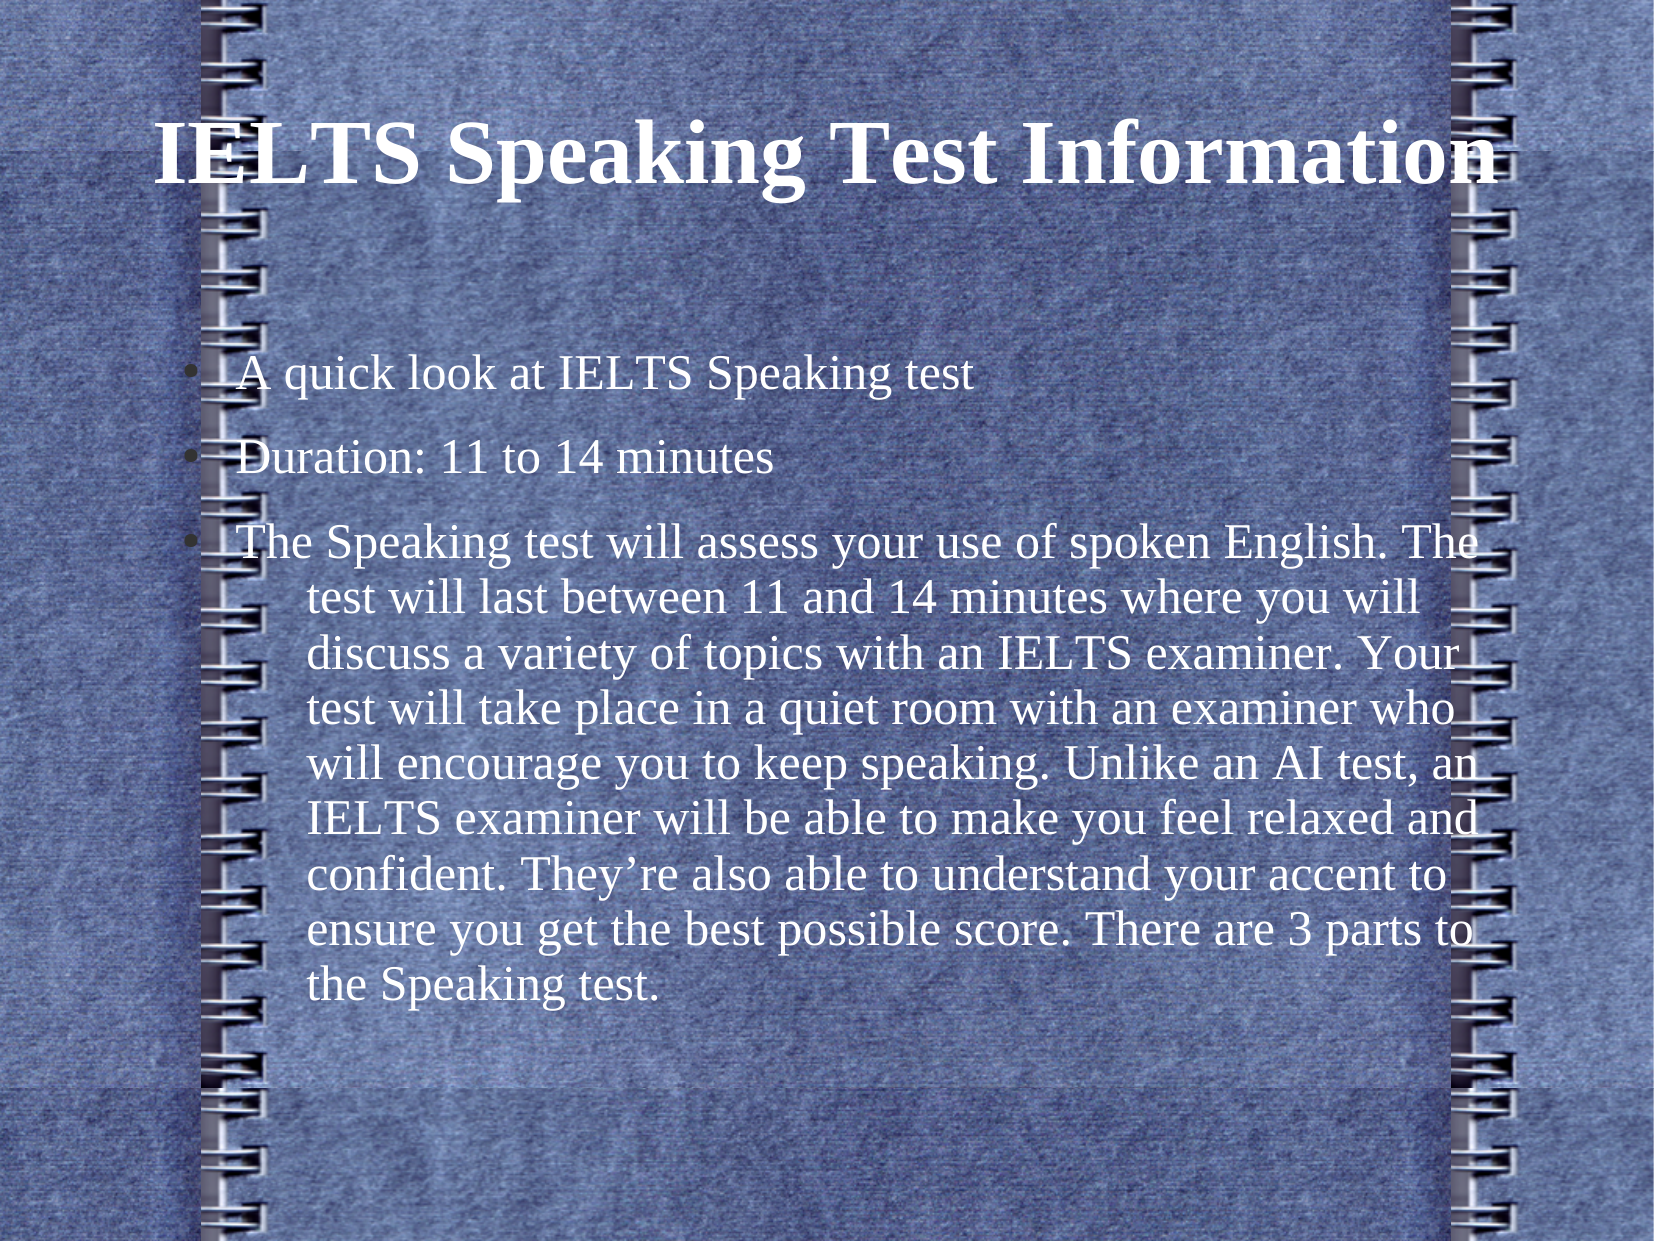

# IELTS Speaking Test Information
A quick look at IELTS Speaking test
Duration: 11 to 14 minutes
The Speaking test will assess your use of spoken English. The test will last between 11 and 14 minutes where you will discuss a variety of topics with an IELTS examiner. Your test will take place in a quiet room with an examiner who will encourage you to keep speaking. Unlike an AI test, an IELTS examiner will be able to make you feel relaxed and confident. They’re also able to understand your accent to ensure you get the best possible score. There are 3 parts to the Speaking test.